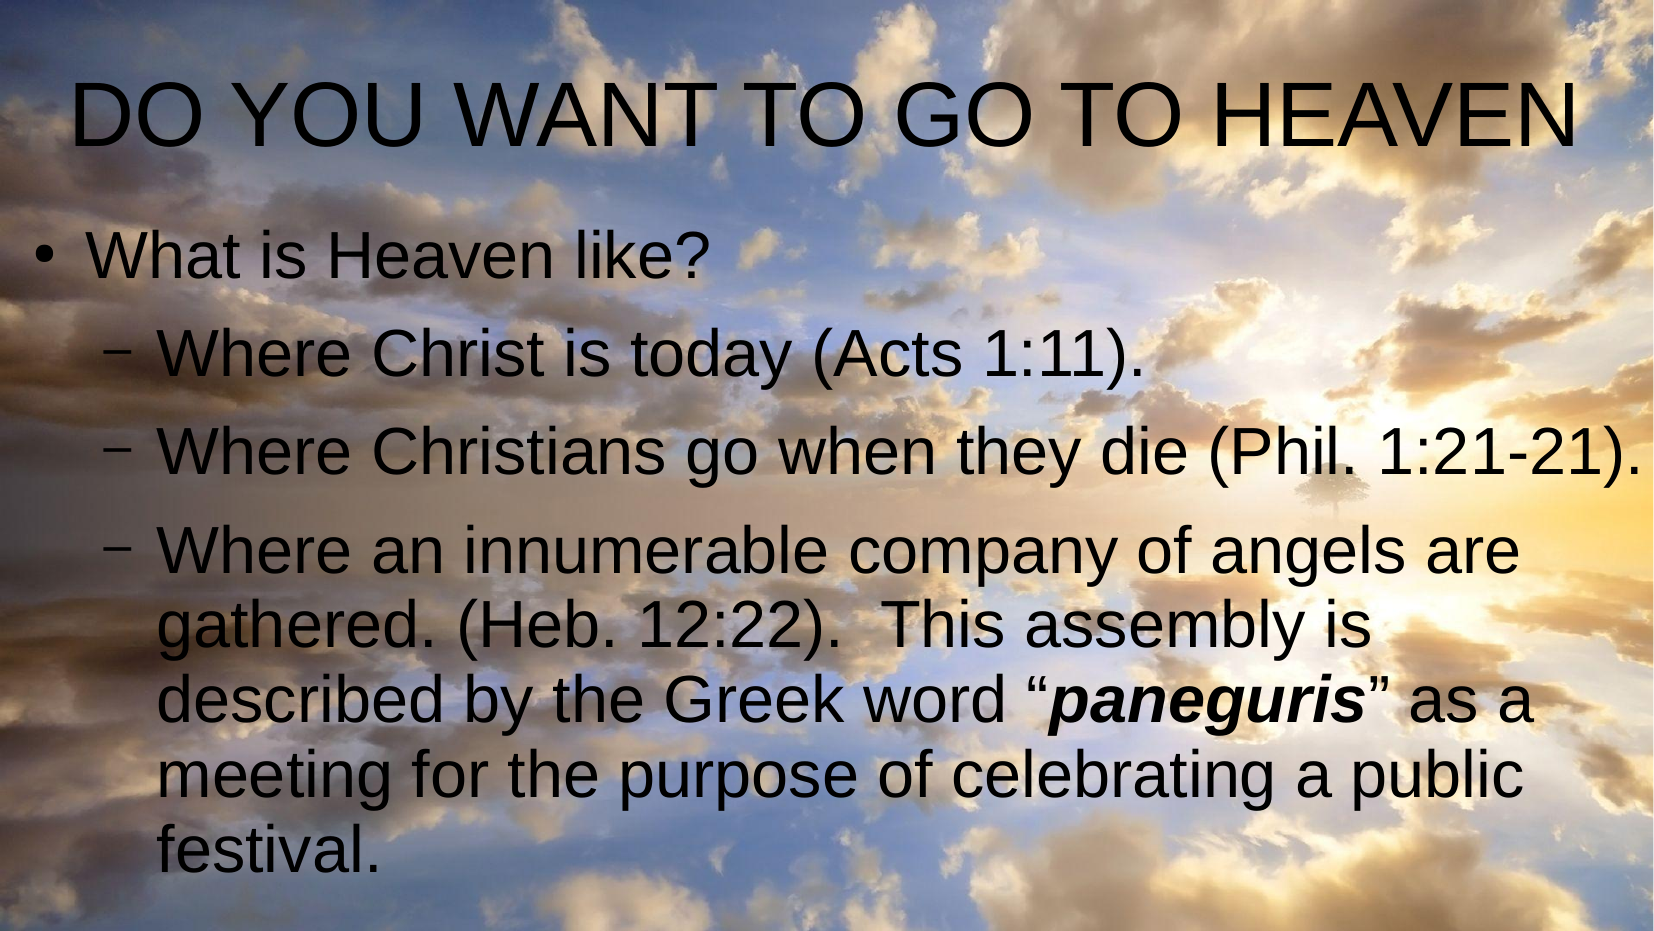

# DO YOU WANT TO GO TO HEAVEN
What is Heaven like?
Where Christ is today (Acts 1:11).
Where Christians go when they die (Phil. 1:21-21).
Where an innumerable company of angels are gathered. (Heb. 12:22). This assembly is described by the Greek word “paneguris” as a meeting for the purpose of celebrating a public festival.